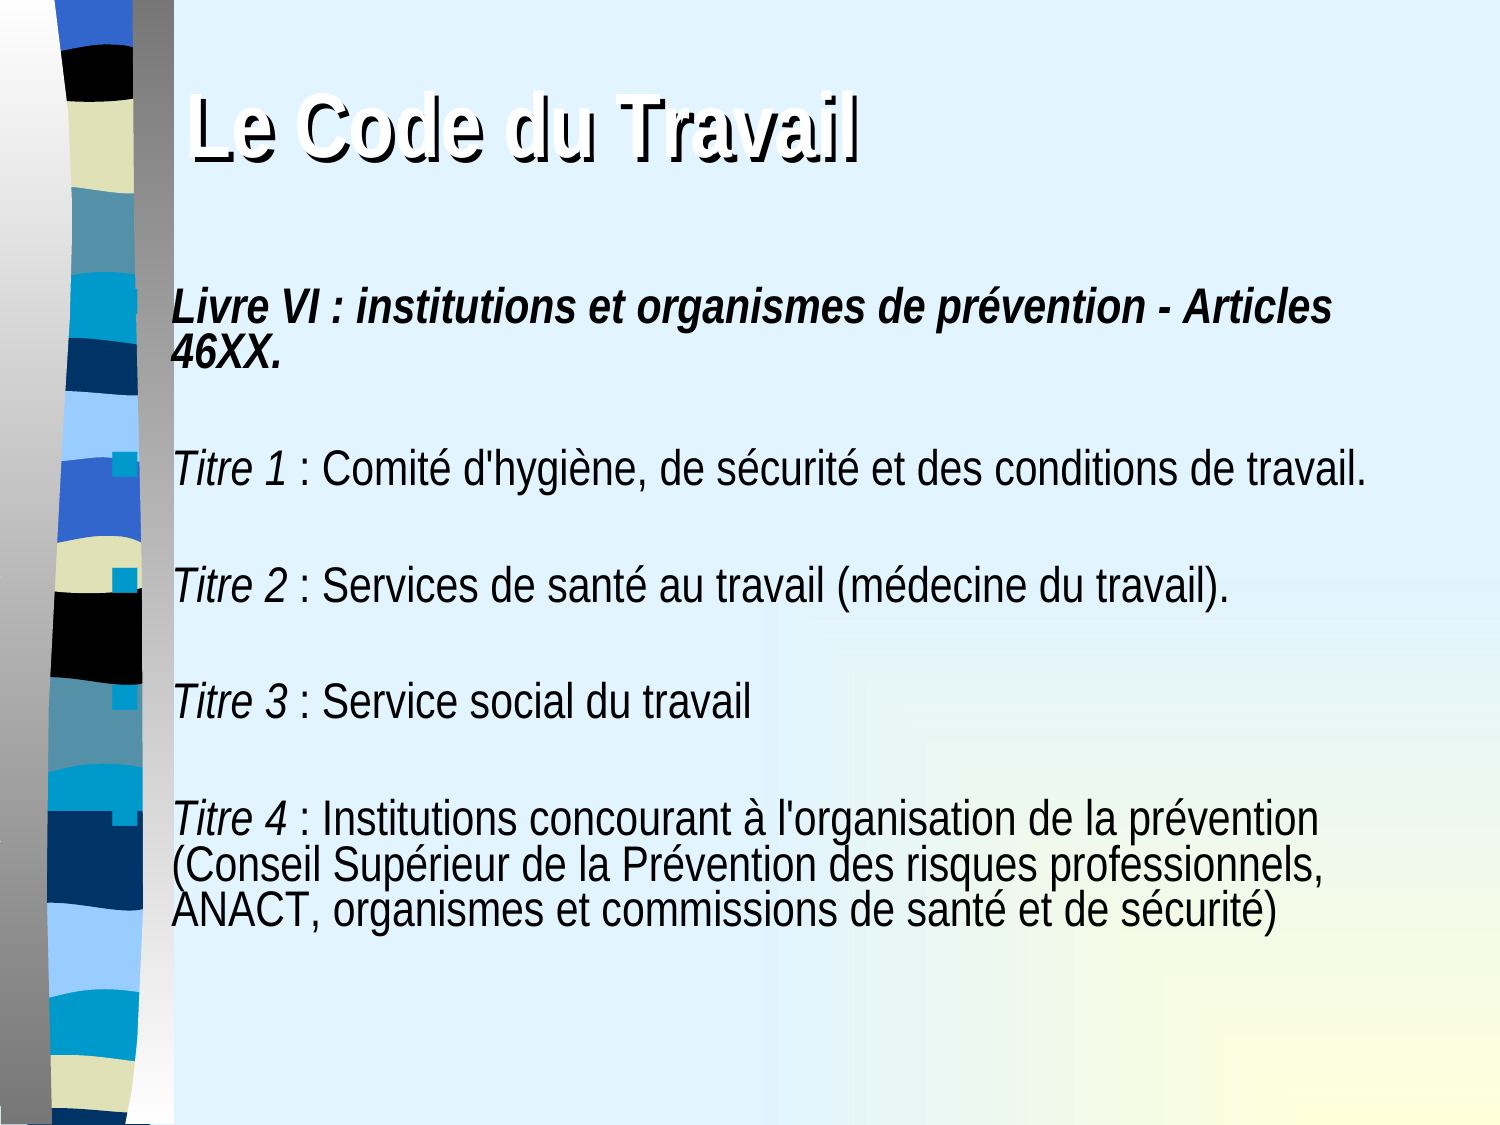

# Le Code du Travail
Livre VI : institutions et organismes de prévention - Articles 46XX.
Titre 1 : Comité d'hygiène, de sécurité et des conditions de travail.
Titre 2 : Services de santé au travail (médecine du travail).
Titre 3 : Service social du travail
Titre 4 : Institutions concourant à l'organisation de la prévention (Conseil Supérieur de la Prévention des risques professionnels, ANACT, organismes et commissions de santé et de sécurité)